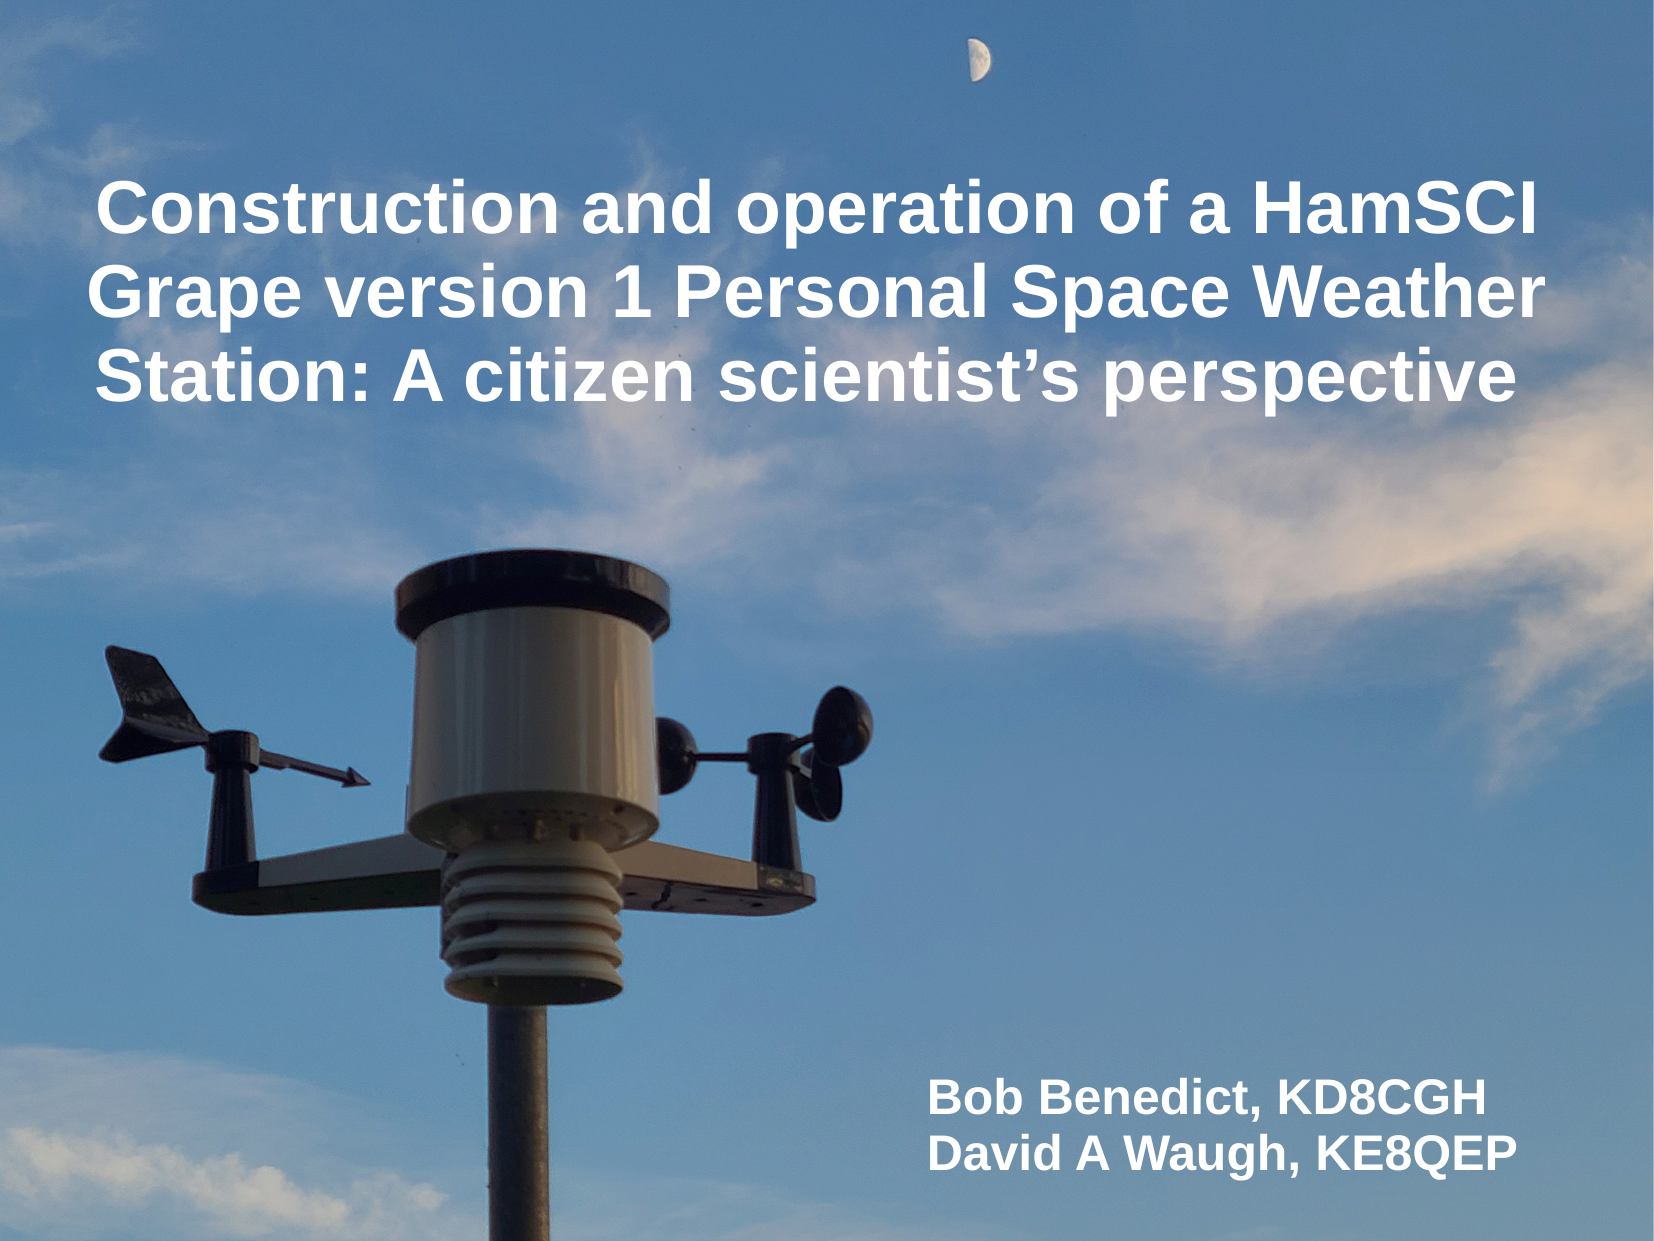

# Construction and operation of a HamSCI Grape version 1 Personal Space Weather Station: A citizen scientist’s perspective
Bob Benedict, KD8CGH
David A Waugh, KE8QEP